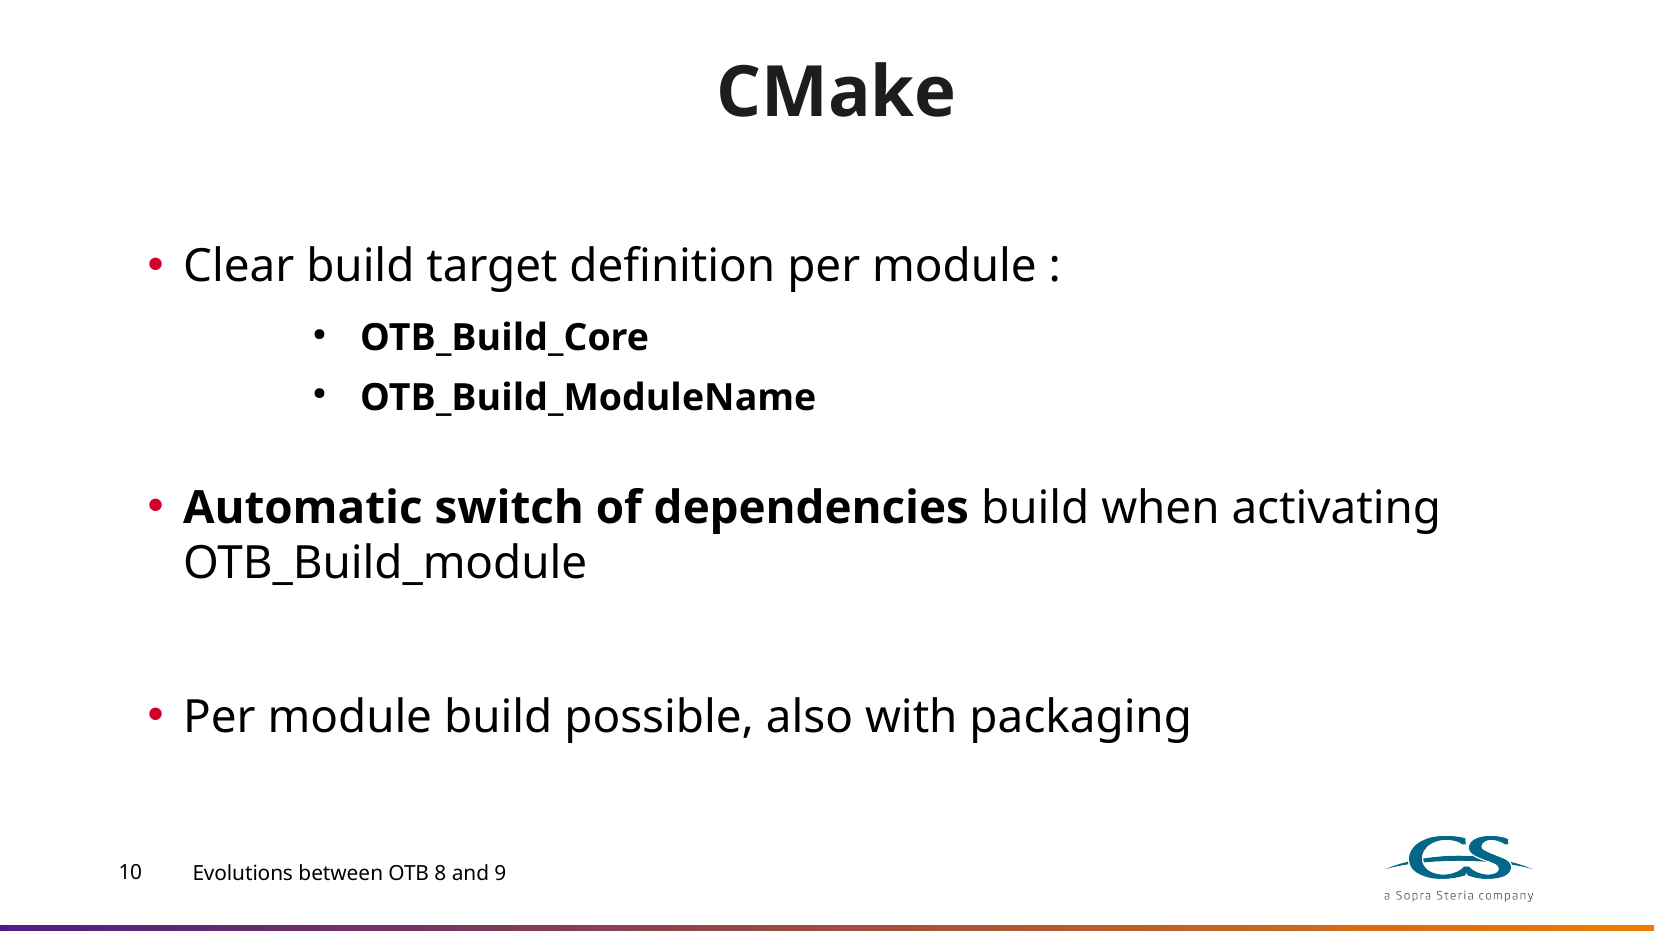

# CMake
Clear build target definition per module :
OTB_Build_Core
OTB_Build_ModuleName
Automatic switch of dependencies build when activating OTB_Build_module
Per module build possible, also with packaging
Evolutions between OTB 8 and 9